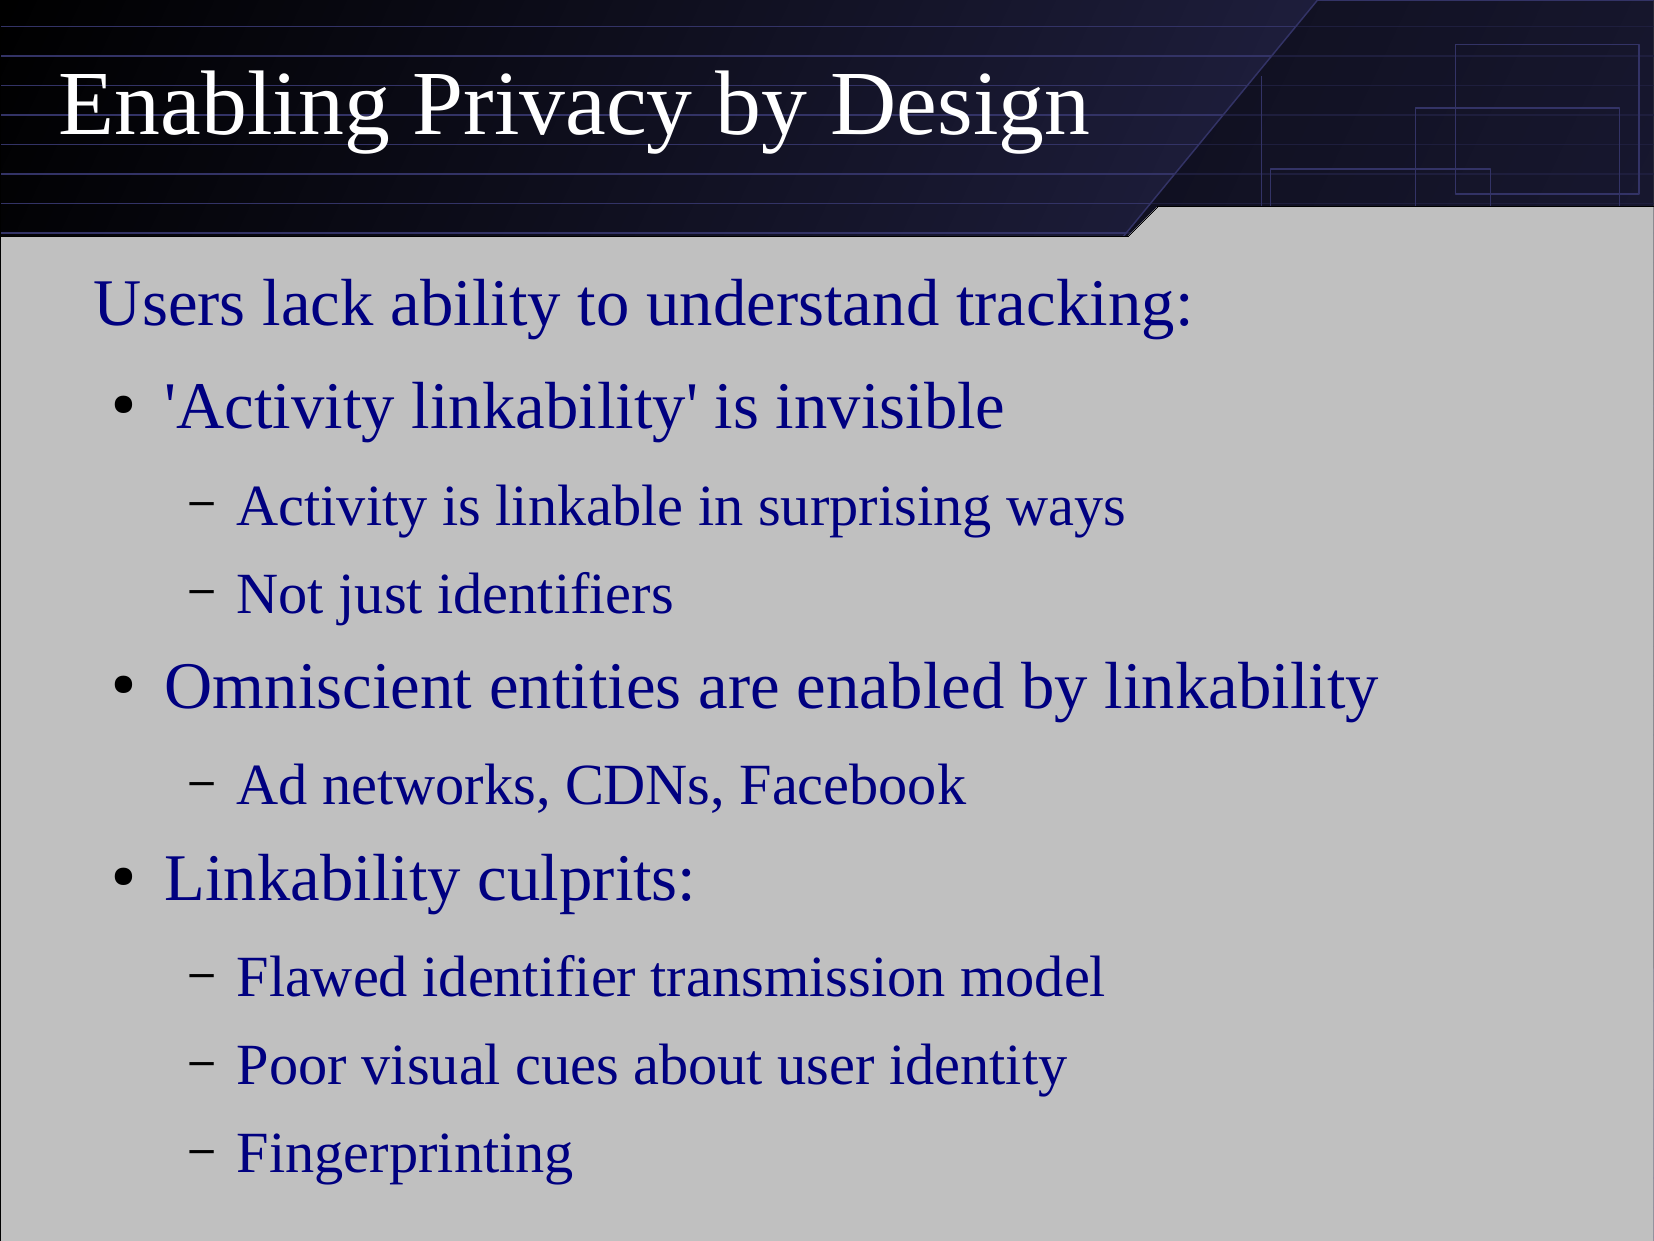

# Enabling Privacy by Design
Users lack ability to understand tracking:
'Activity linkability' is invisible
Activity is linkable in surprising ways
Not just identifiers
Omniscient entities are enabled by linkability
Ad networks, CDNs, Facebook
Linkability culprits:
Flawed identifier transmission model
Poor visual cues about user identity
Fingerprinting